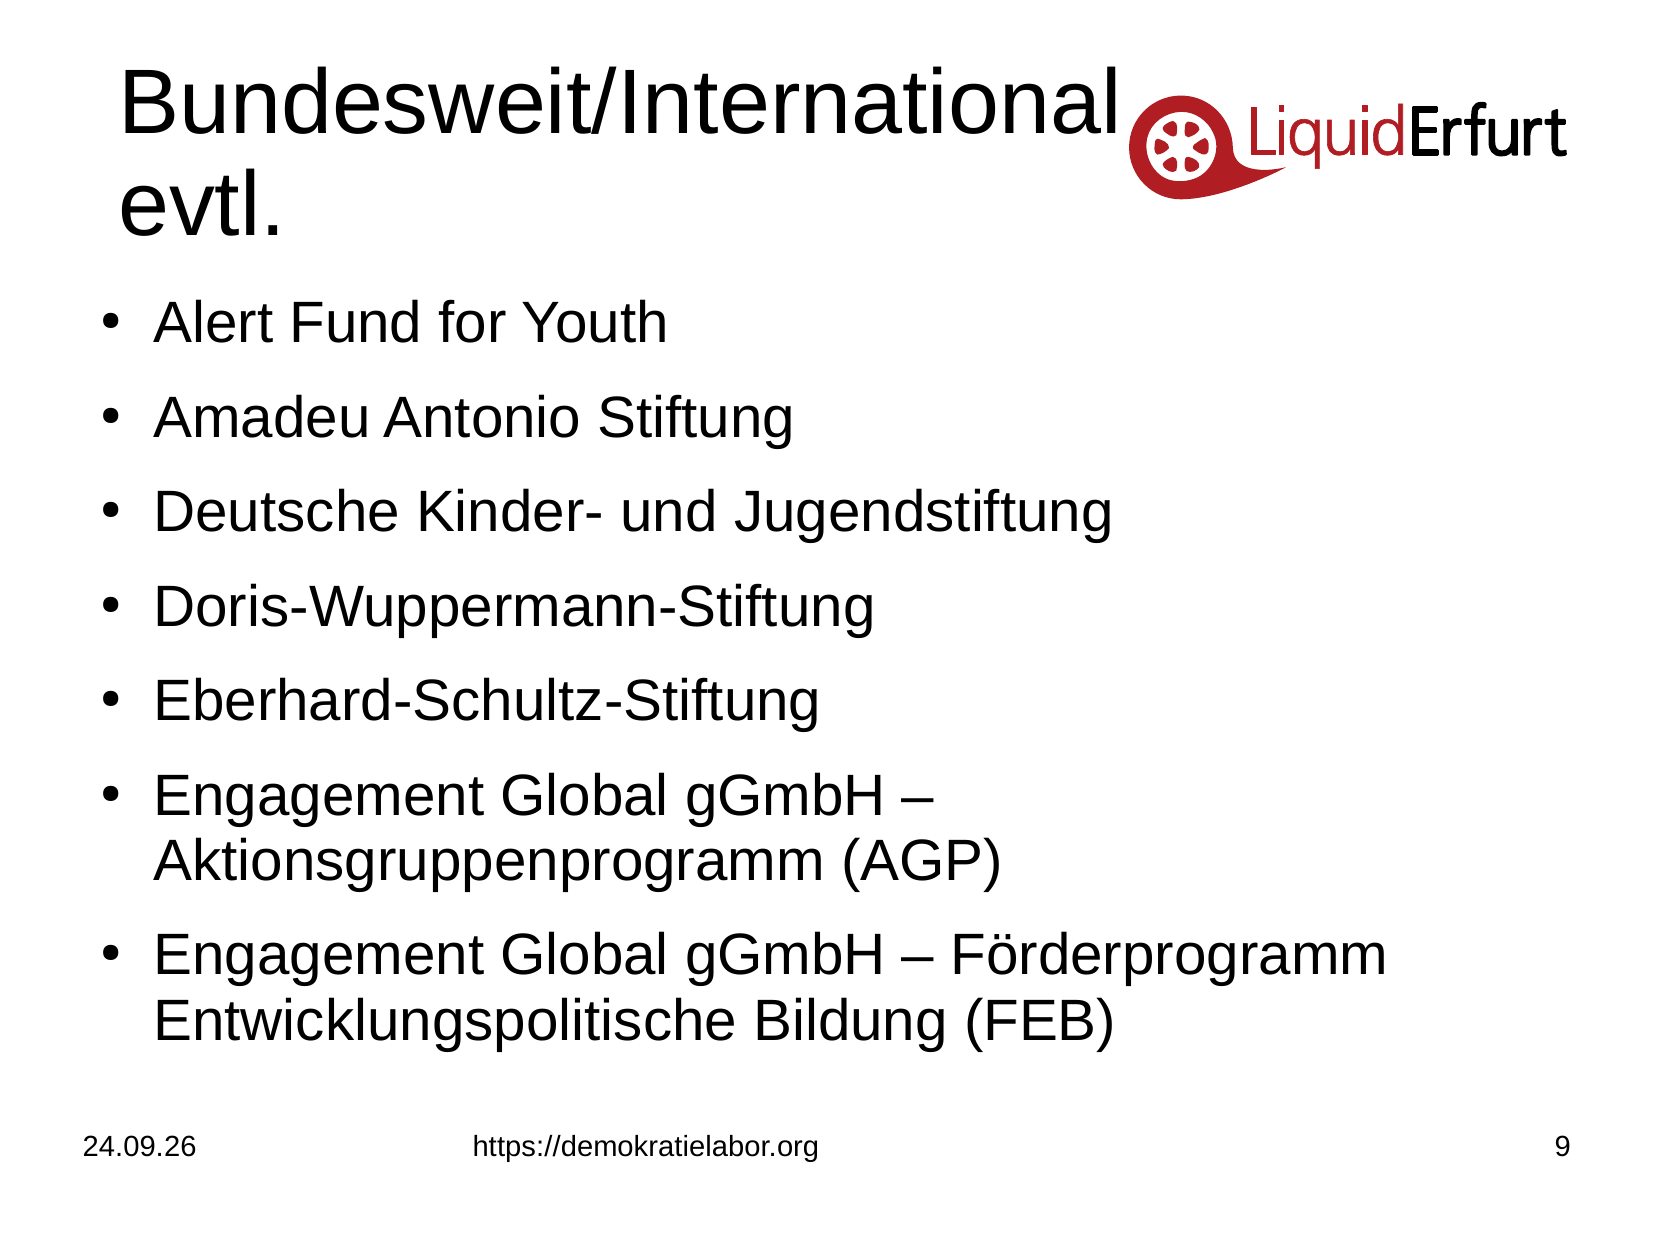

# Bundesweit/International evtl.
Alert Fund for Youth
Amadeu Antonio Stiftung
Deutsche Kinder- und Jugendstiftung
Doris-Wuppermann-Stiftung
Eberhard-Schultz-Stiftung
Engagement Global gGmbH – Aktionsgruppenprogramm (AGP)
Engagement Global gGmbH – Förderprogramm Entwicklungspolitische Bildung (FEB)
https://demokratielabor.org
9